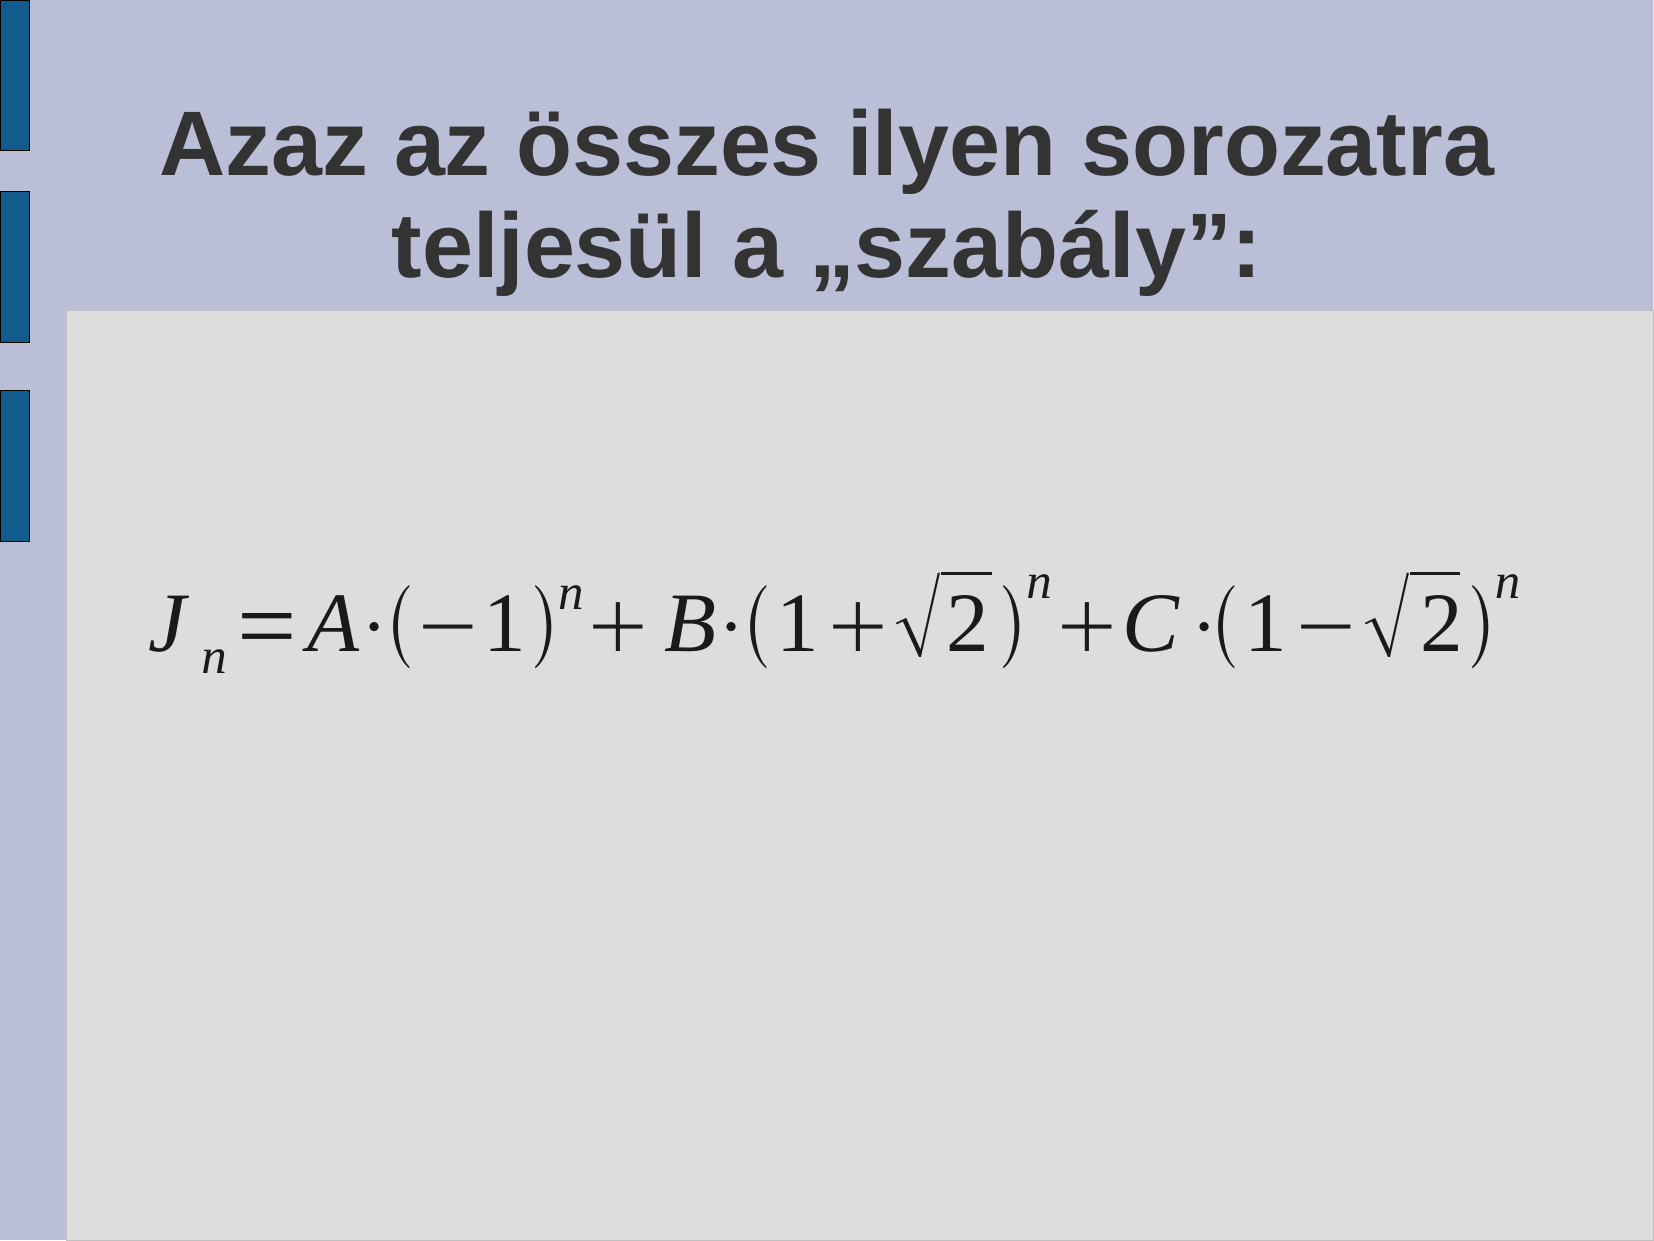

# Azaz az összes ilyen sorozatra teljesül a „szabály”: